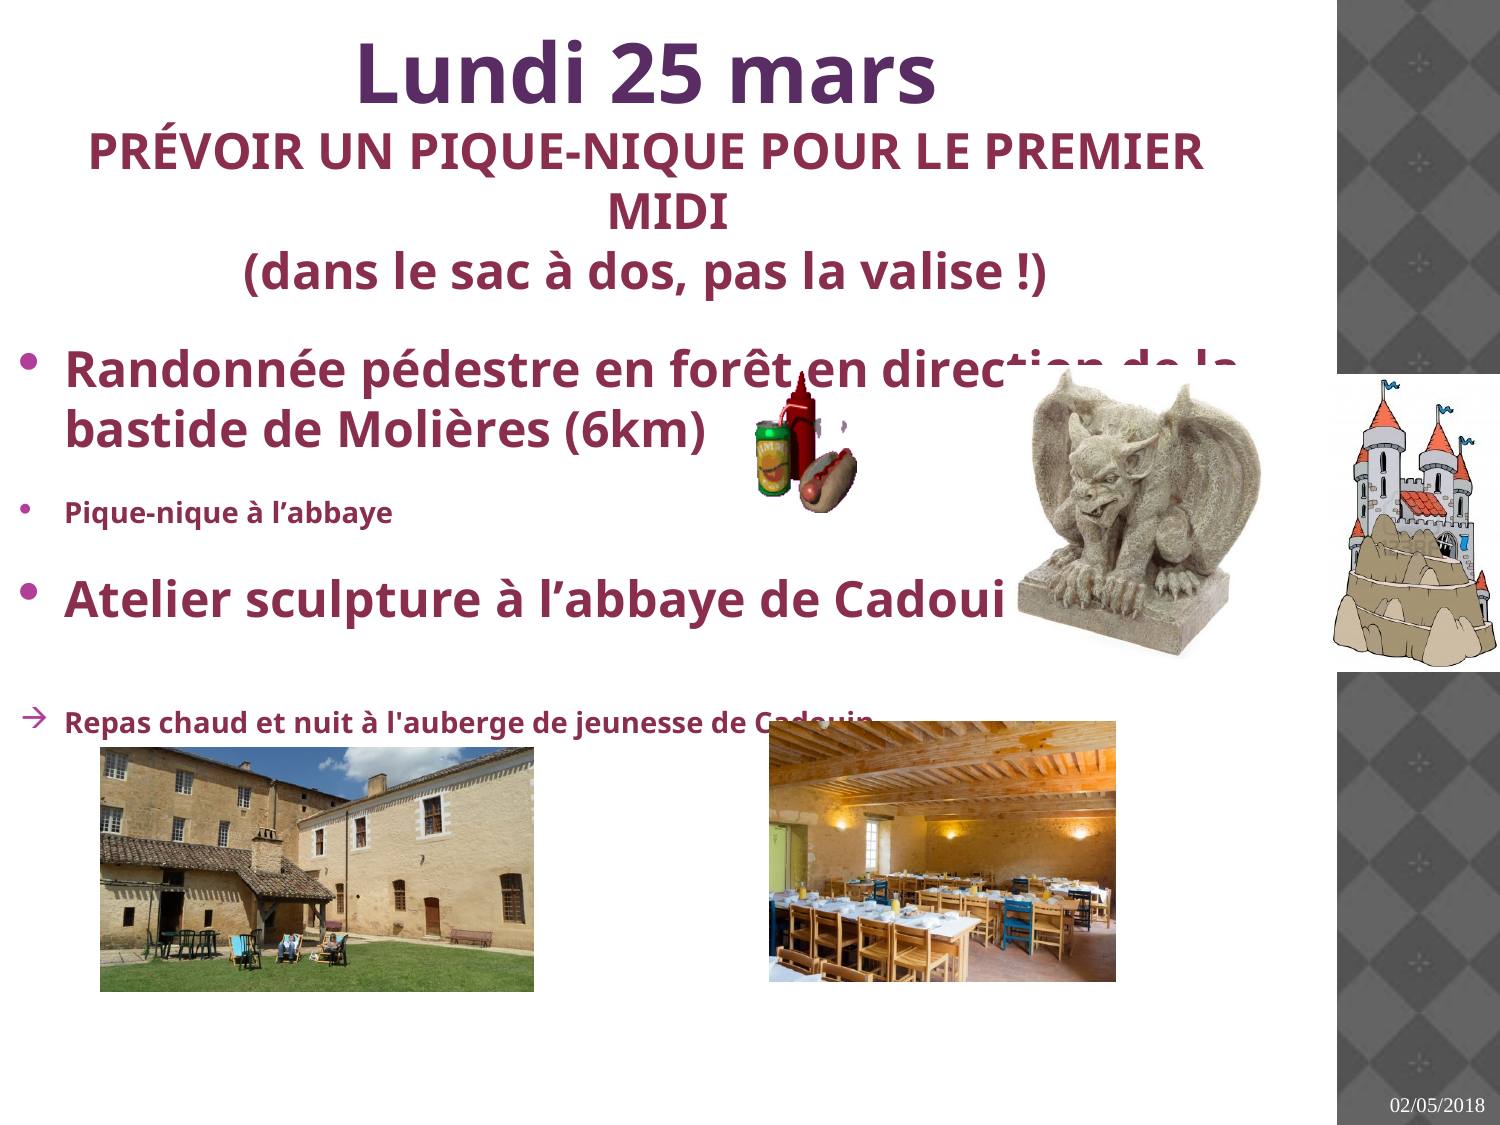

Lundi 25 mars
PRÉVOIR UN PIQUE-NIQUE POUR LE PREMIER MIDI
(dans le sac à dos, pas la valise !)
Randonnée pédestre en forêt en direction de la bastide de Molières (6km)
Pique-nique à l’abbaye
Atelier sculpture à l’abbaye de Cadouin
Repas chaud et nuit à l'auberge de jeunesse de Cadouin
02/05/2018